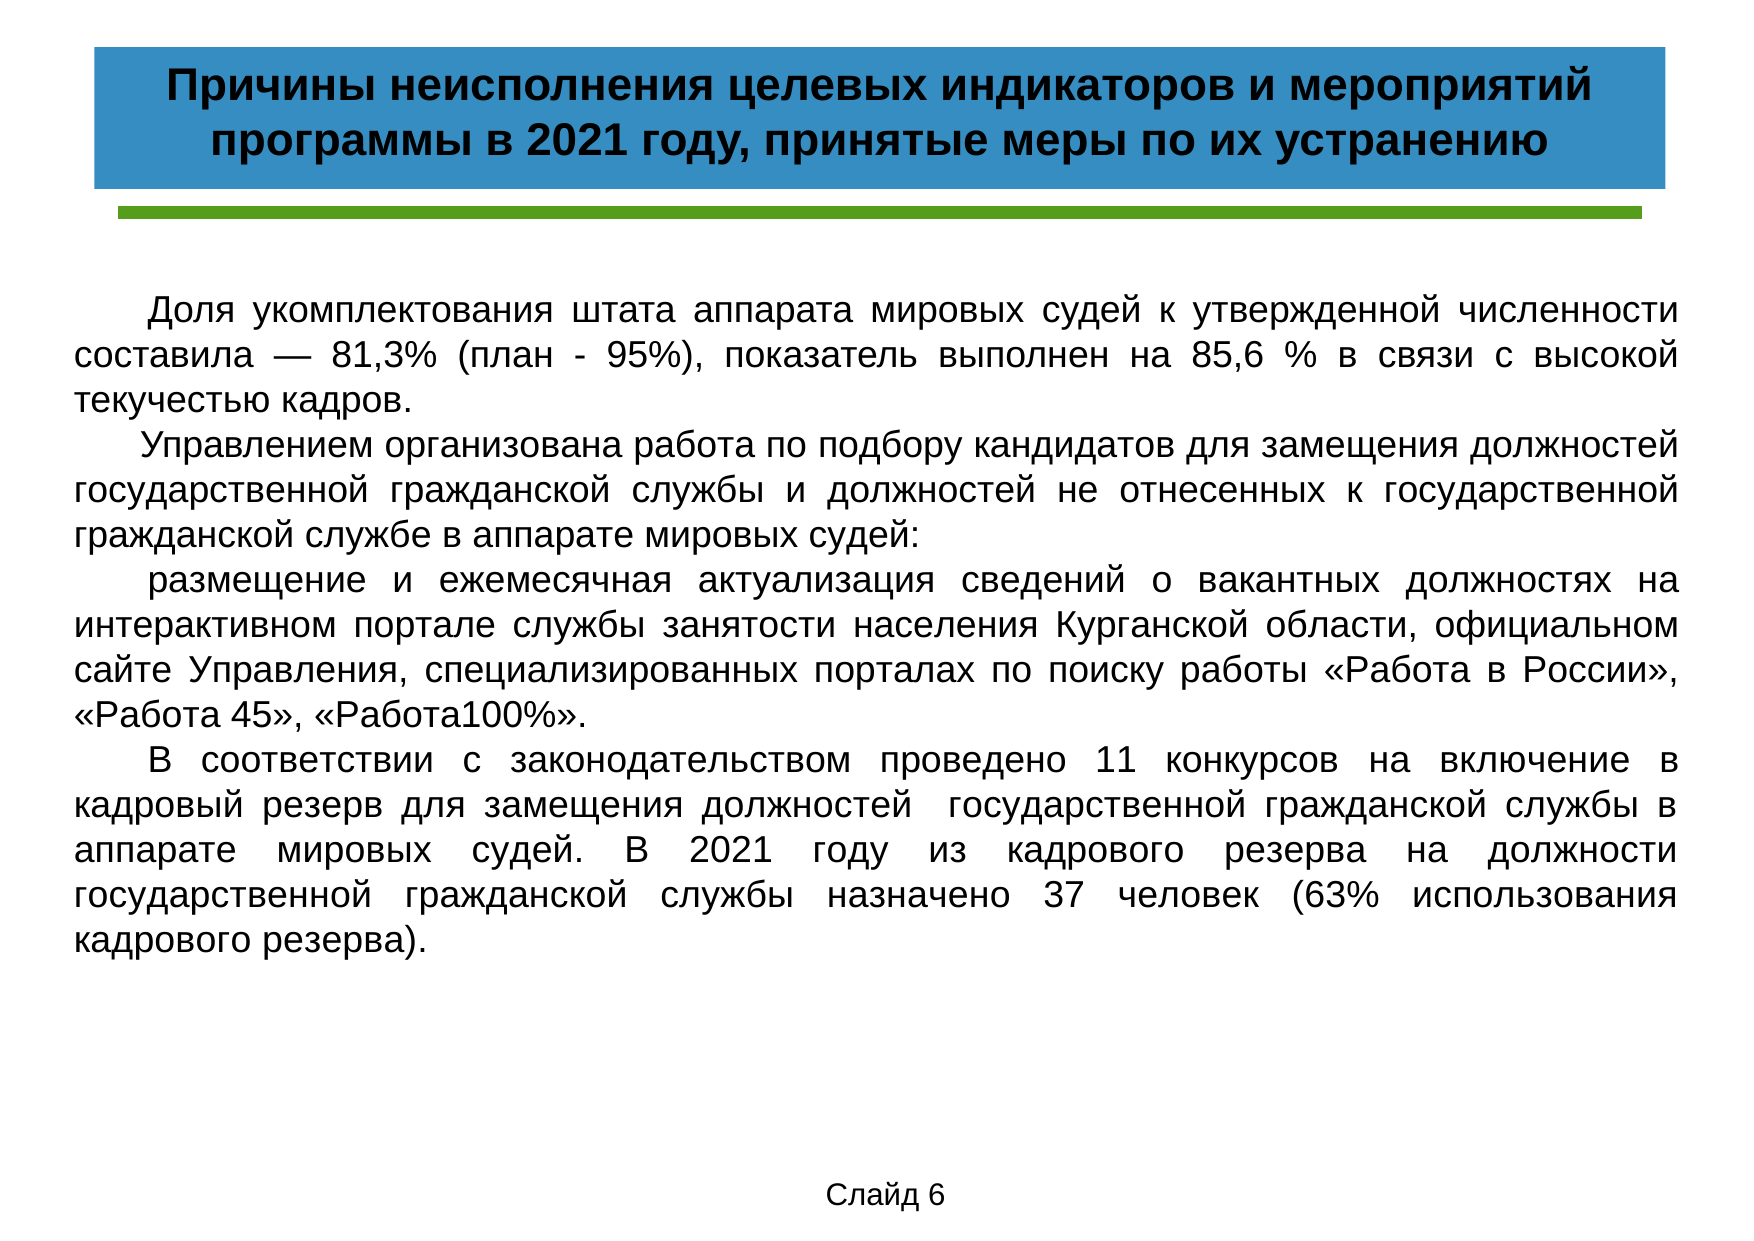

Причины неисполнения целевых индикаторов и мероприятий программы в 2021 году, принятые меры по их устранению
	Доля укомплектования штата аппарата мировых судей к утвержденной численности составила — 81,3% (план - 95%), показатель выполнен на 85,6 % в связи с высокой текучестью кадров.
 Управлением организована работа по подбору кандидатов для замещения должностей государственной гражданской службы и должностей не отнесенных к государственной гражданской службе в аппарате мировых судей:
	размещение и ежемесячная актуализация сведений о вакантных должностях на интерактивном портале службы занятости населения Курганской области, официальном сайте Управления, специализированных порталах по поиску работы «Работа в России», «Работа 45», «Работа100%».
	В соответствии с законодательством проведено 11 конкурсов на включение в кадровый резерв для замещения должностей государственной гражданской службы в аппарате мировых судей. В 2021 году из кадрового резерва на должности государственной гражданской службы назначено 37 человек (63% использования кадрового резерва).
Слайд 6